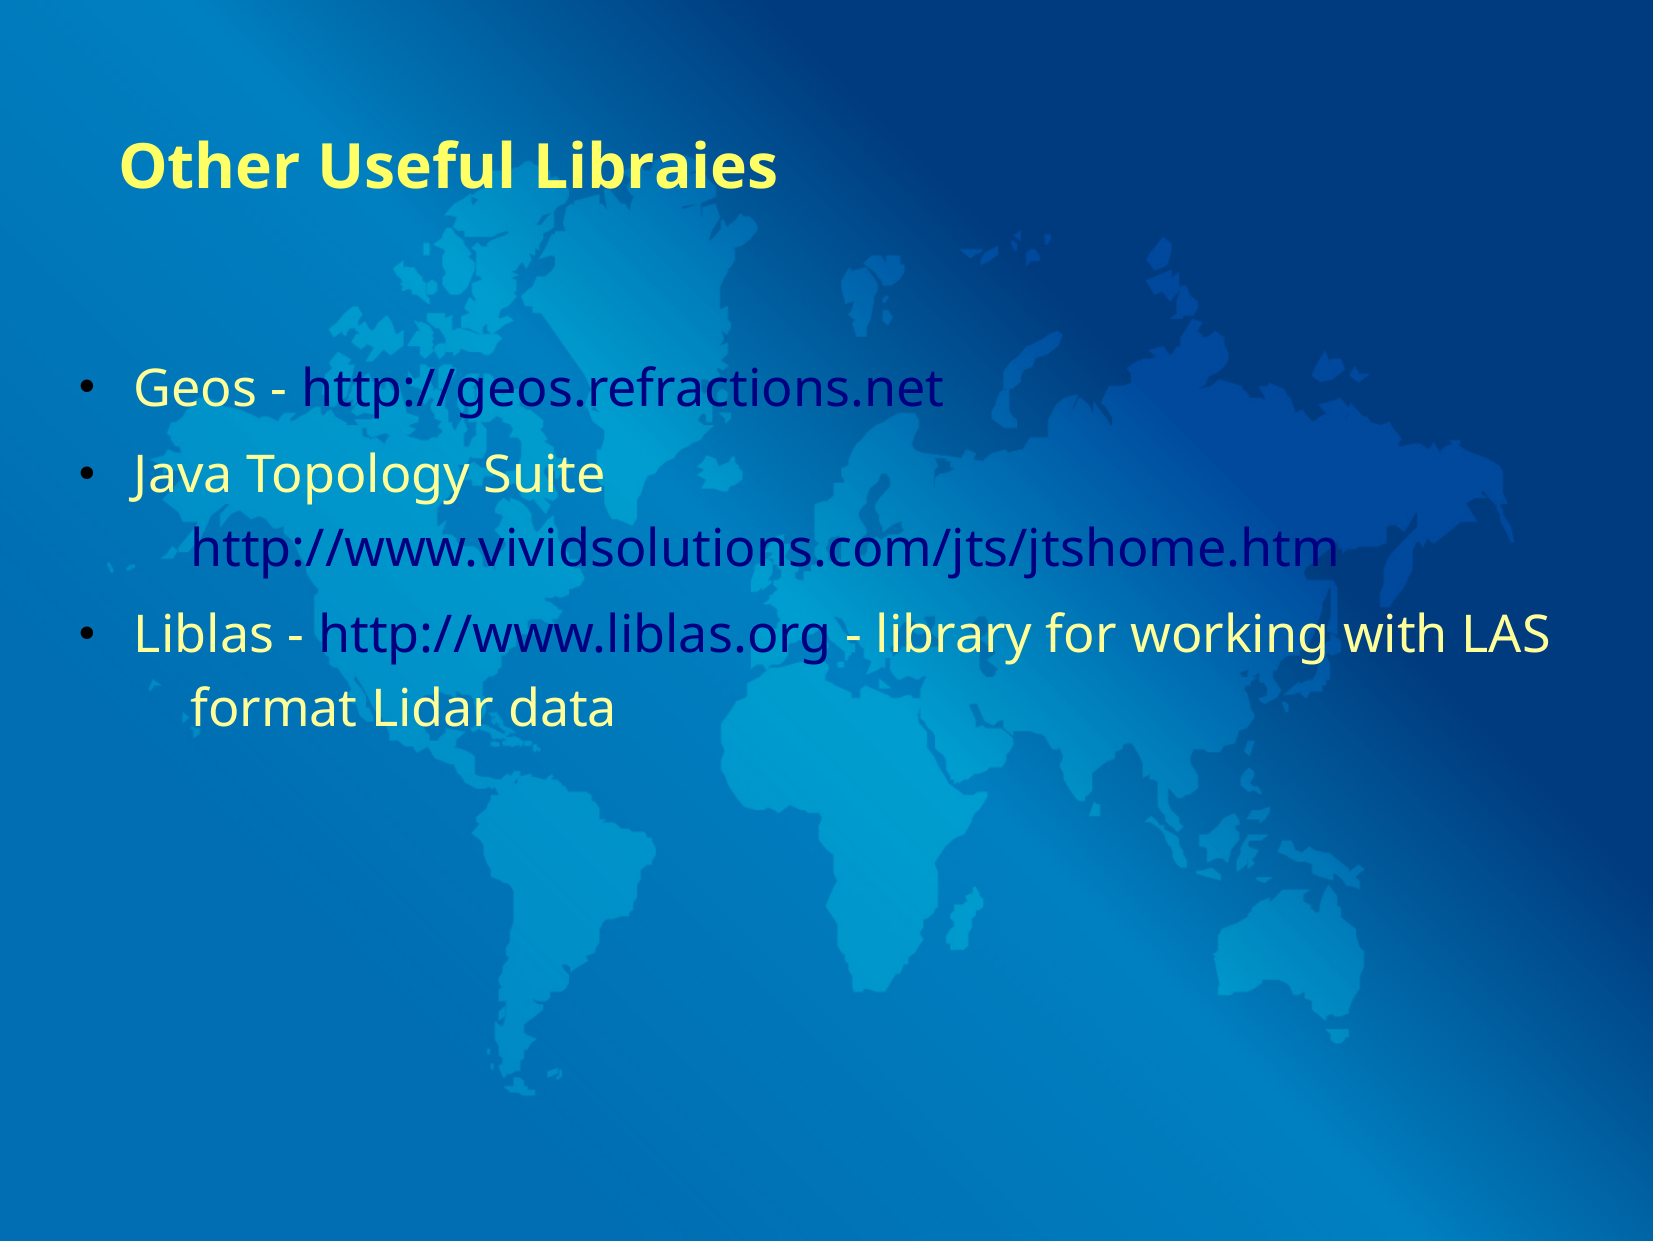

# Other Useful Libraies
Geos - http://geos.refractions.net
Java Topology Suite http://www.vividsolutions.com/jts/jtshome.htm
Liblas - http://www.liblas.org - library for working with LAS format Lidar data